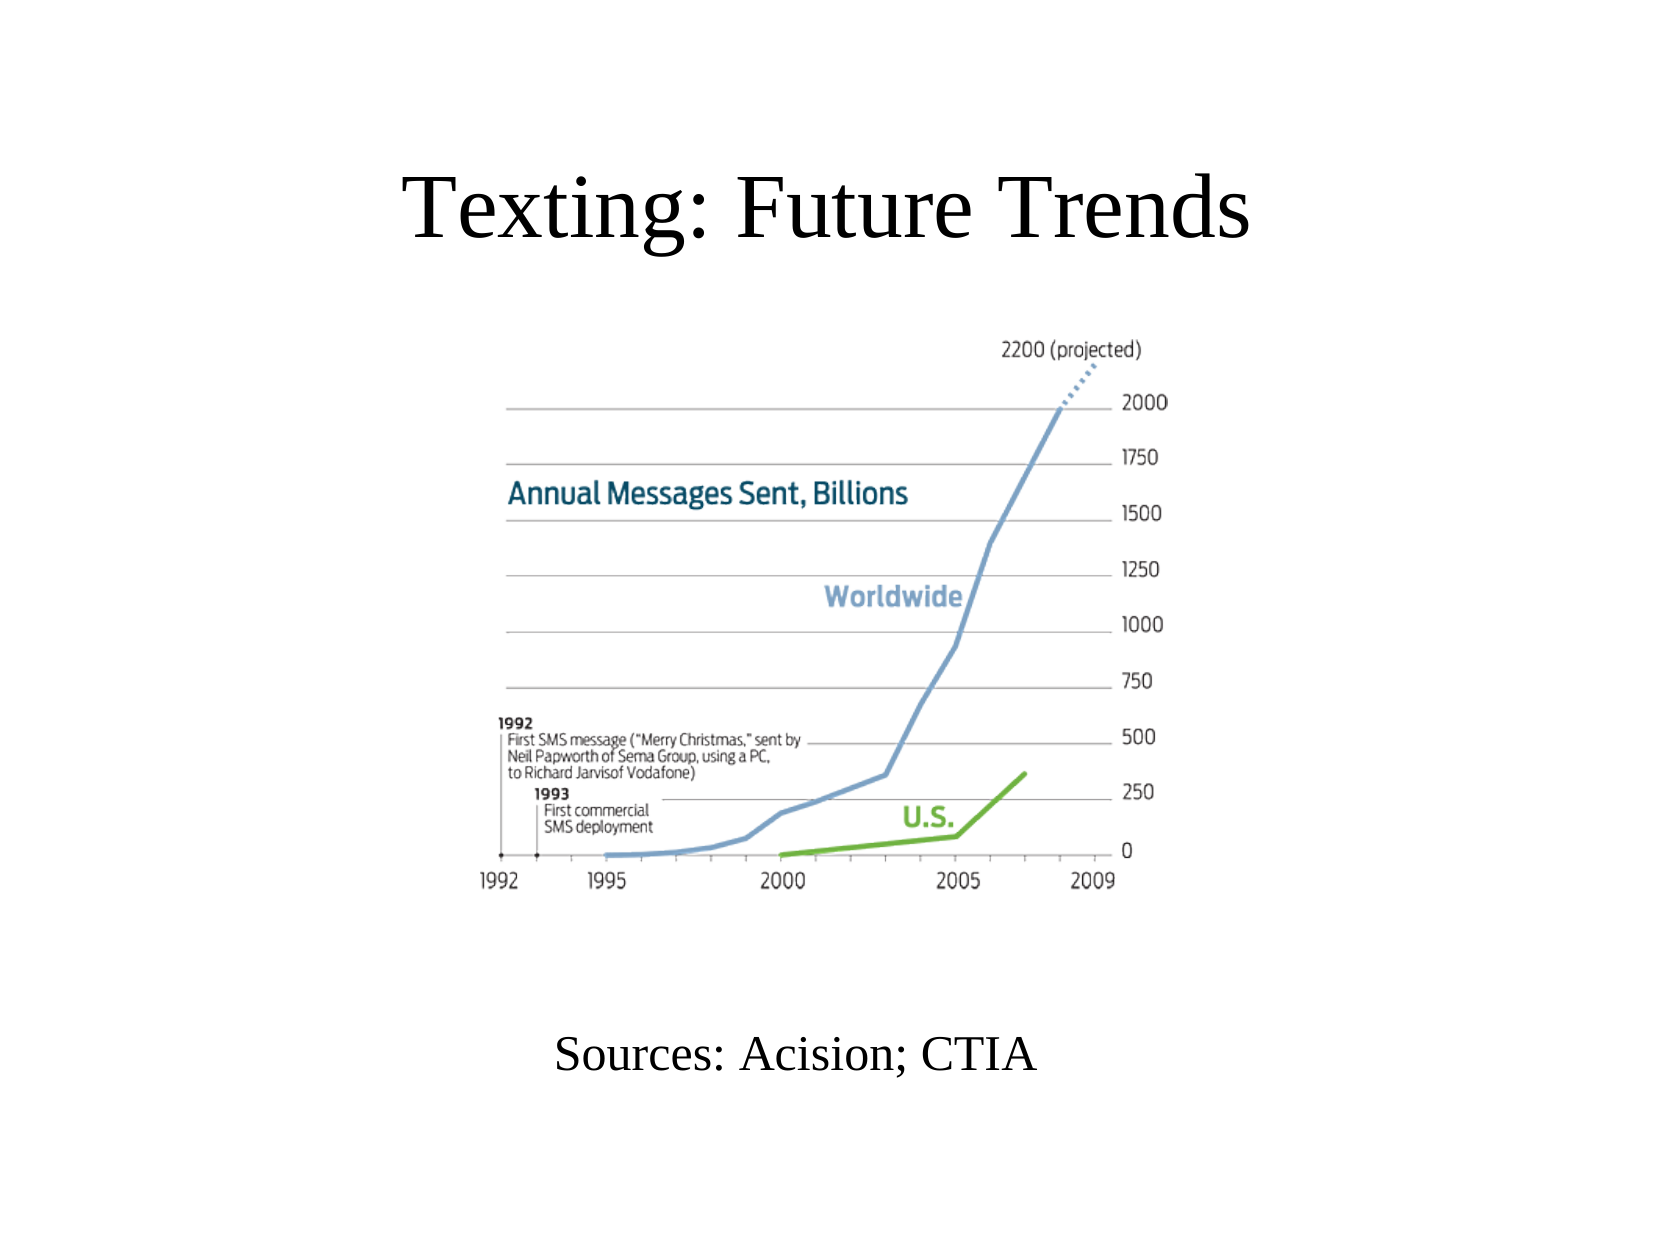

# Texting: Future Trends
Sources: Acision; CTIA